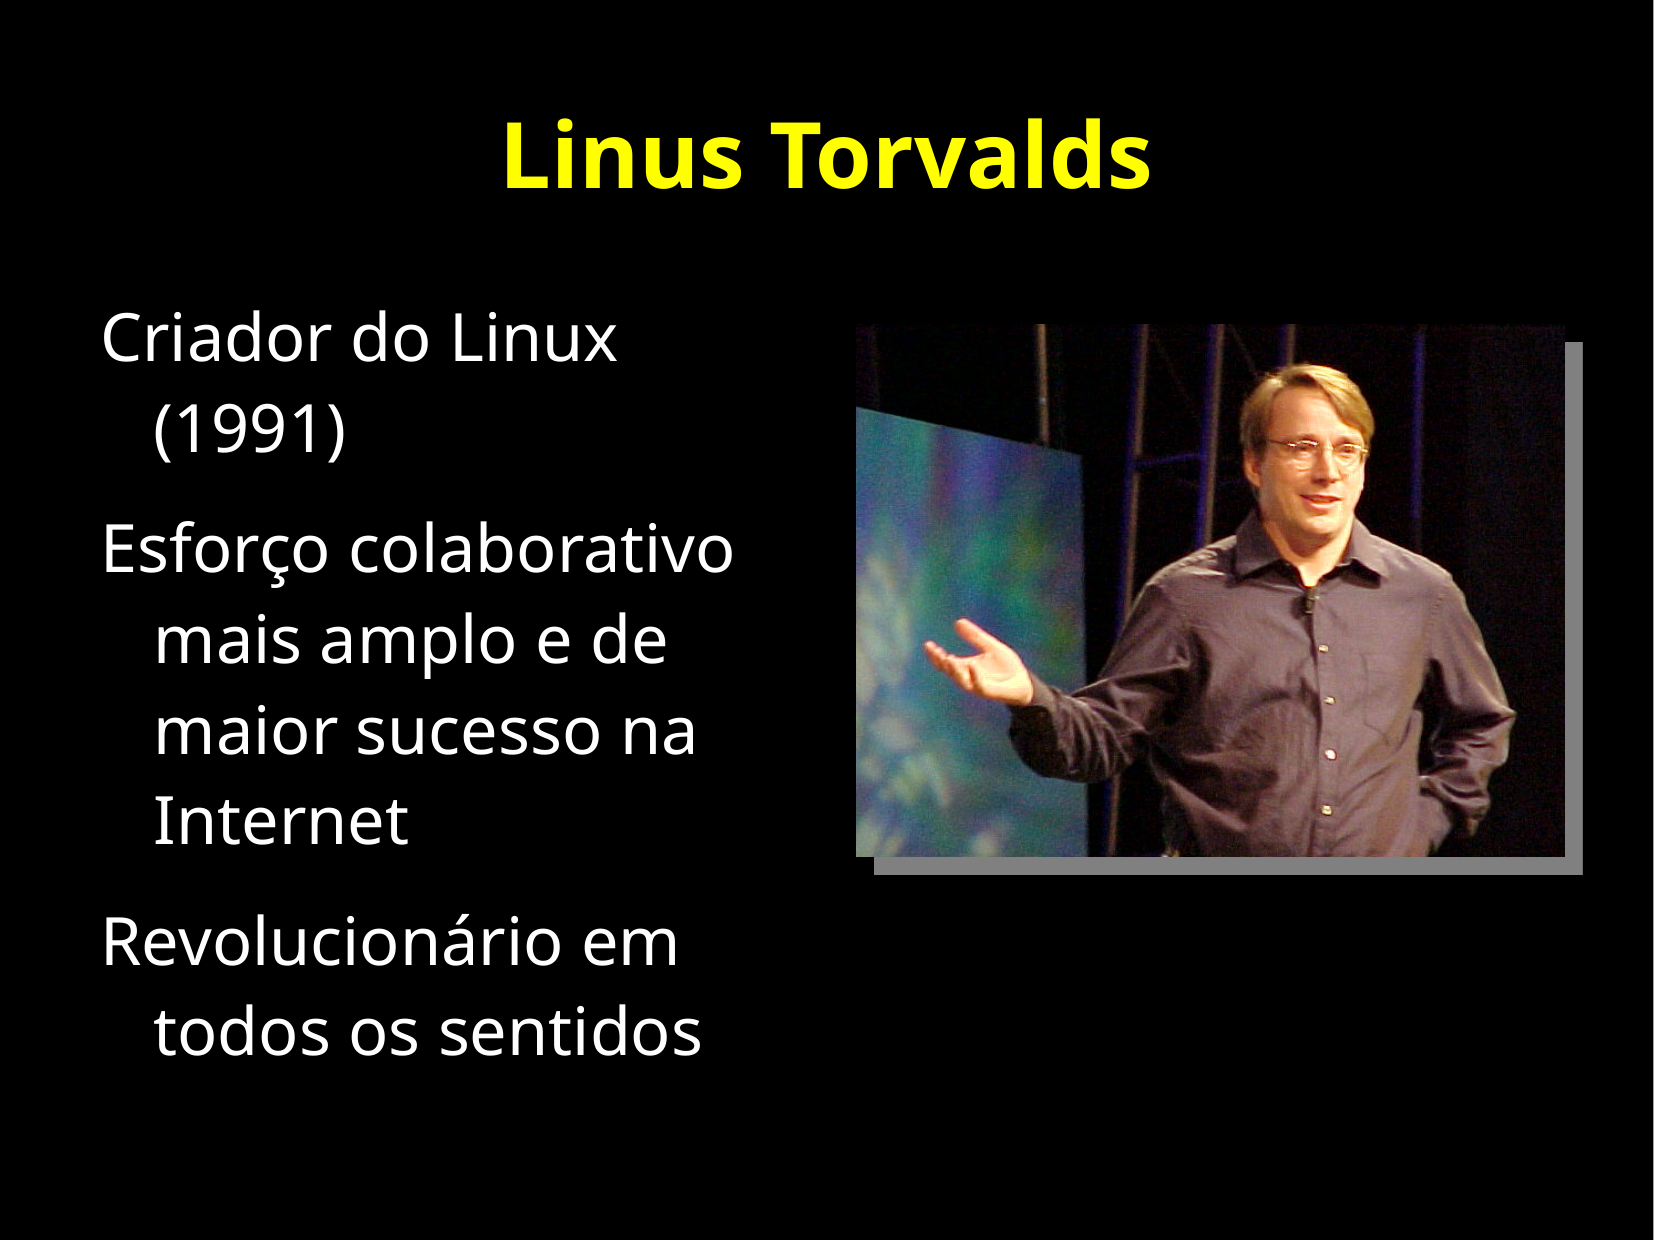

# Linus Torvalds
Criador do Linux (1991)
Esforço colaborativo mais amplo e de maior sucesso na Internet
Revolucionário em todos os sentidos